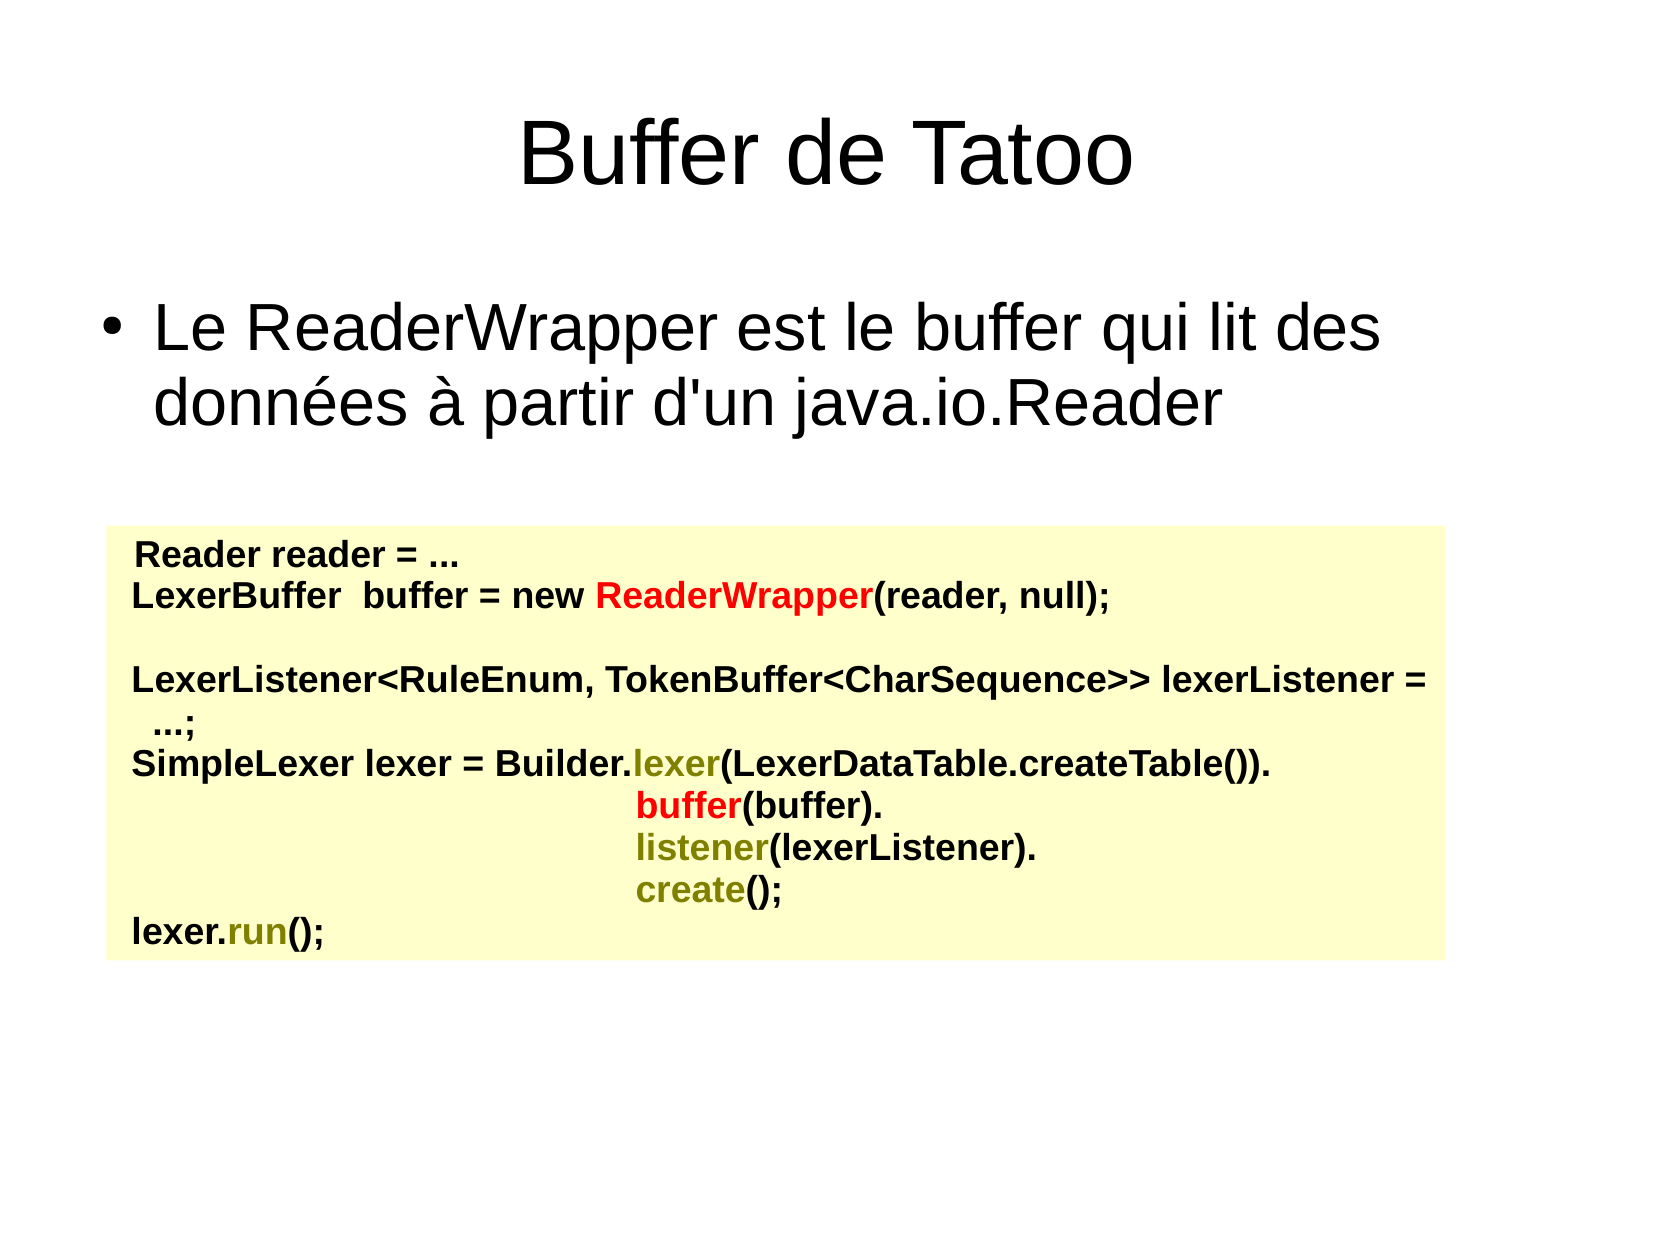

# Buffer de Tatoo
Le ReaderWrapper est le buffer qui lit des données à partir d'un java.io.Reader
Reader reader = ...
 LexerBuffer buffer = new ReaderWrapper(reader, null);
 LexerListener<RuleEnum, TokenBuffer<CharSequence>> lexerListener =
 ...;
 SimpleLexer lexer = Builder.lexer(LexerDataTable.createTable()).
 buffer(buffer).
 listener(lexerListener).
 create();
 lexer.run();